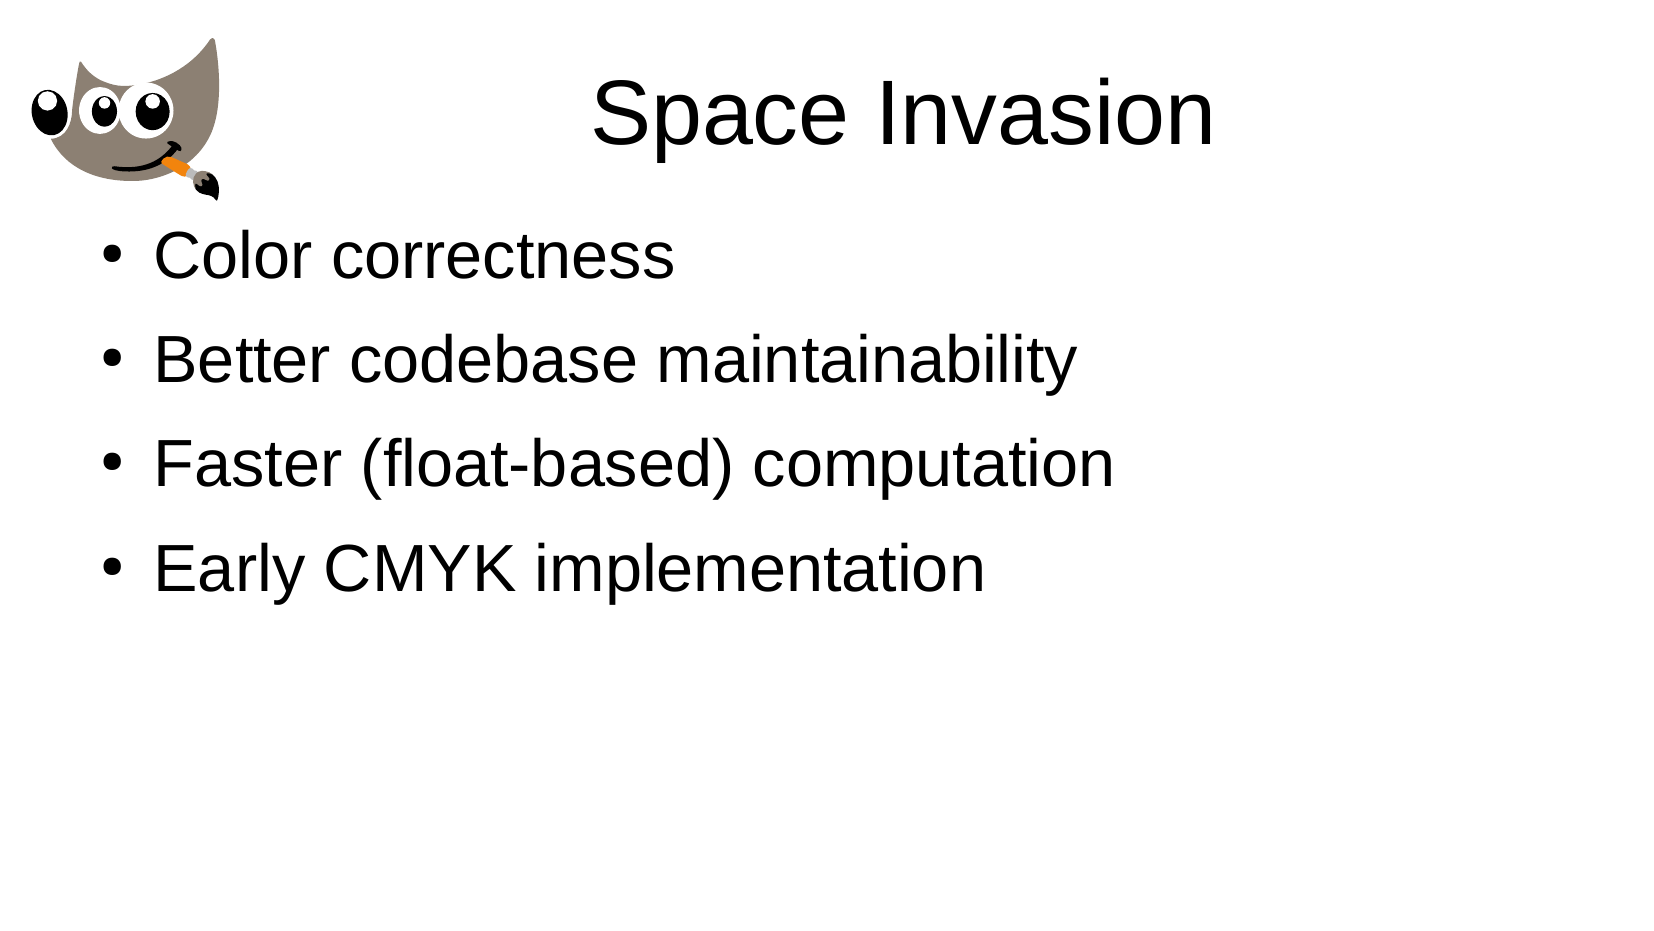

# Space Invasion
Color correctness
Better codebase maintainability
Faster (float-based) computation
Early CMYK implementation